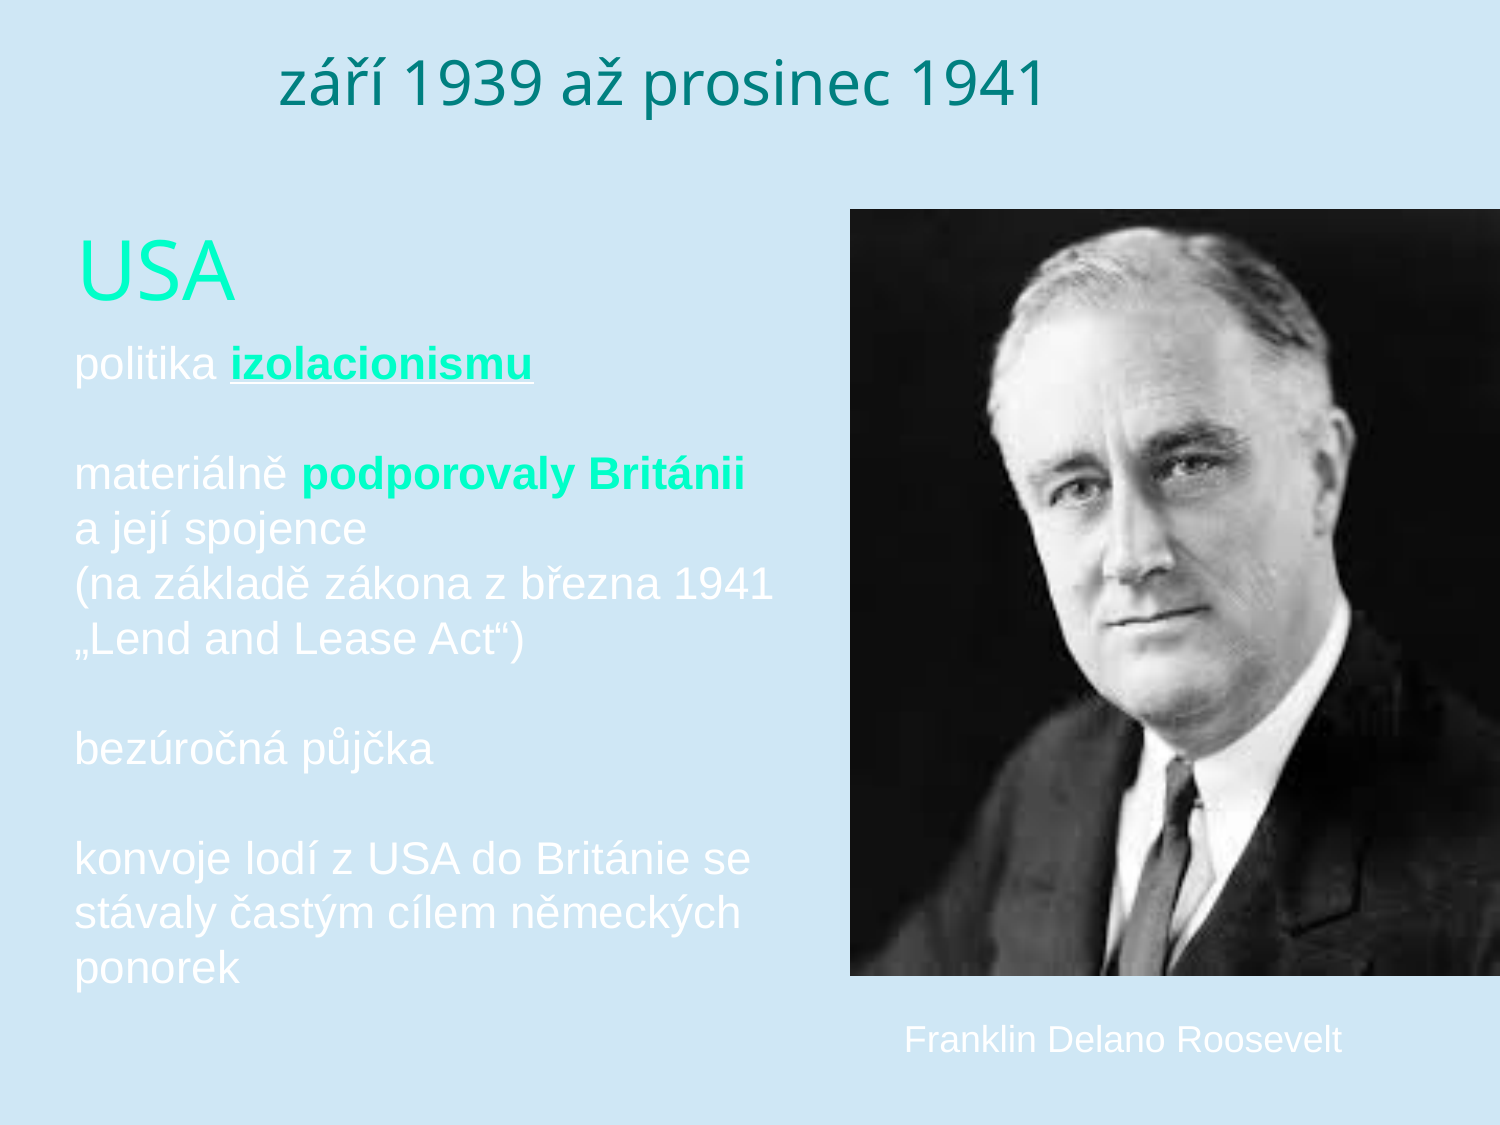

září 1939 až prosinec 1941
USA
politika izolacionismu
materiálně podporovaly Británii
a její spojence
(na základě zákona z března 1941 „Lend and Lease Act“)
bezúročná půjčka
konvoje lodí z USA do Británie se stávaly častým cílem německých ponorek
Franklin Delano Roosevelt